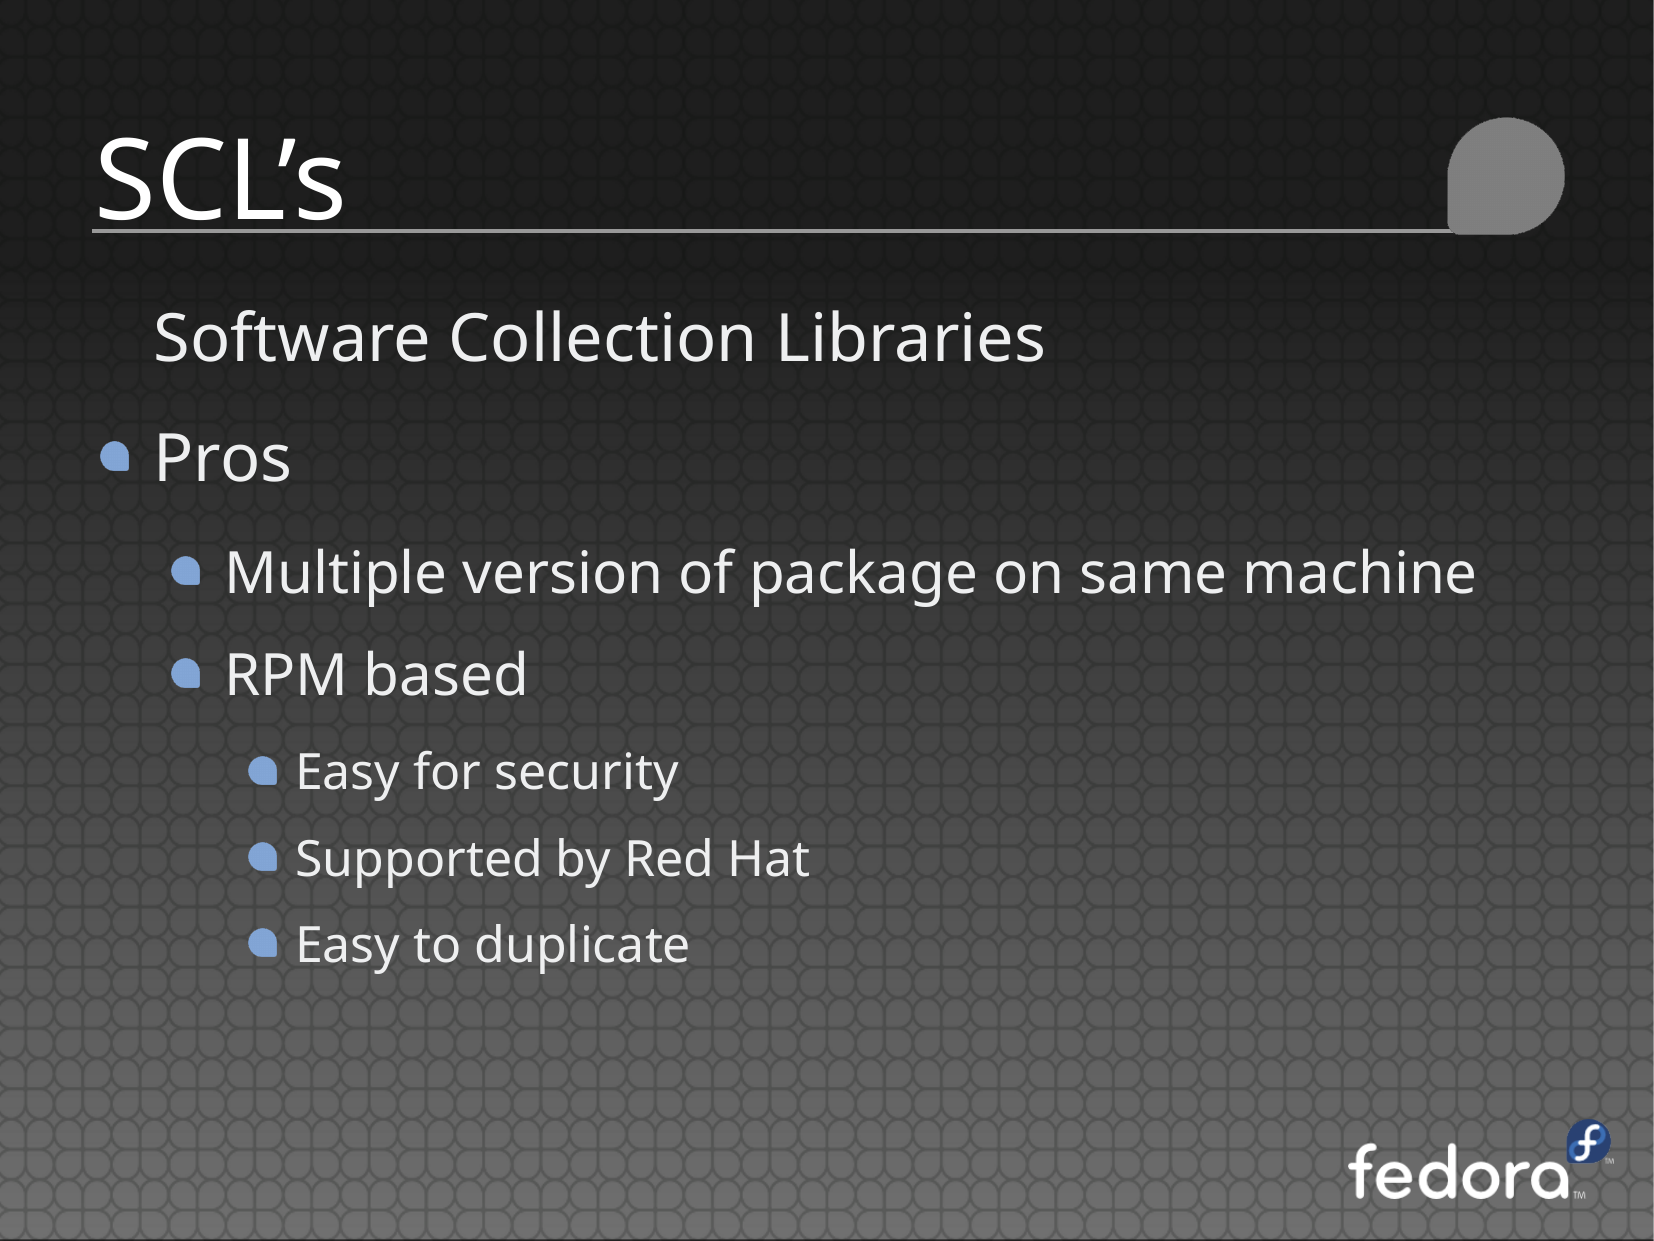

SCL’s
# Software Collection Libraries
Pros
Multiple version of package on same machine
RPM based
Easy for security
Supported by Red Hat
Easy to duplicate